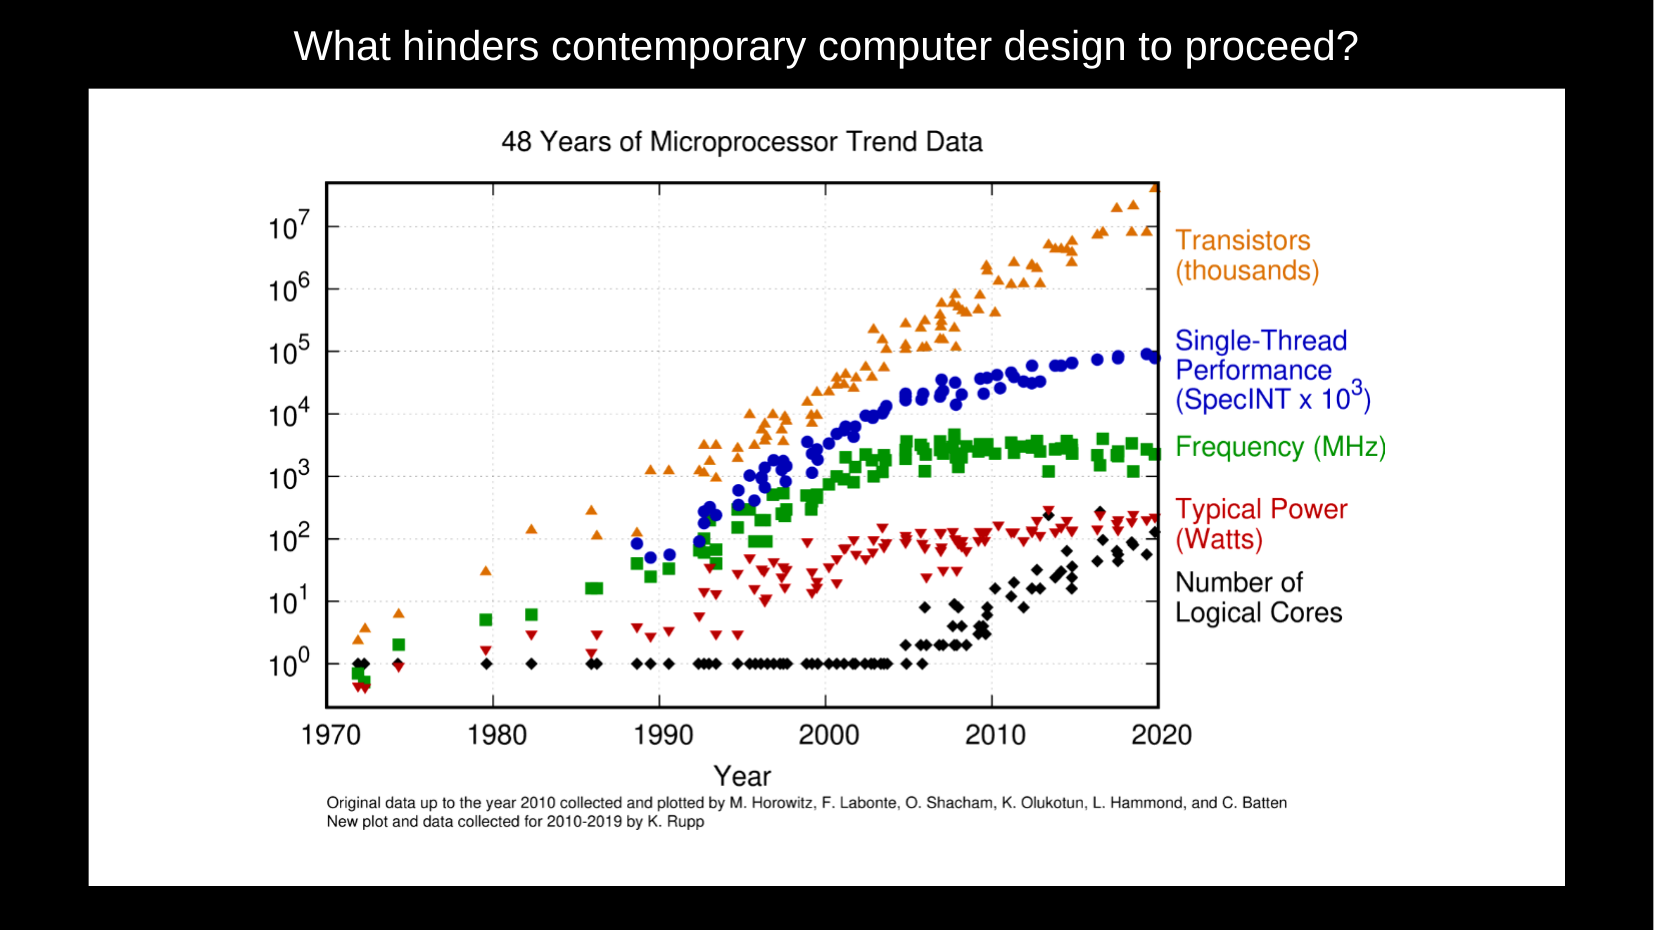

What hinders contemporary computer design to proceed?